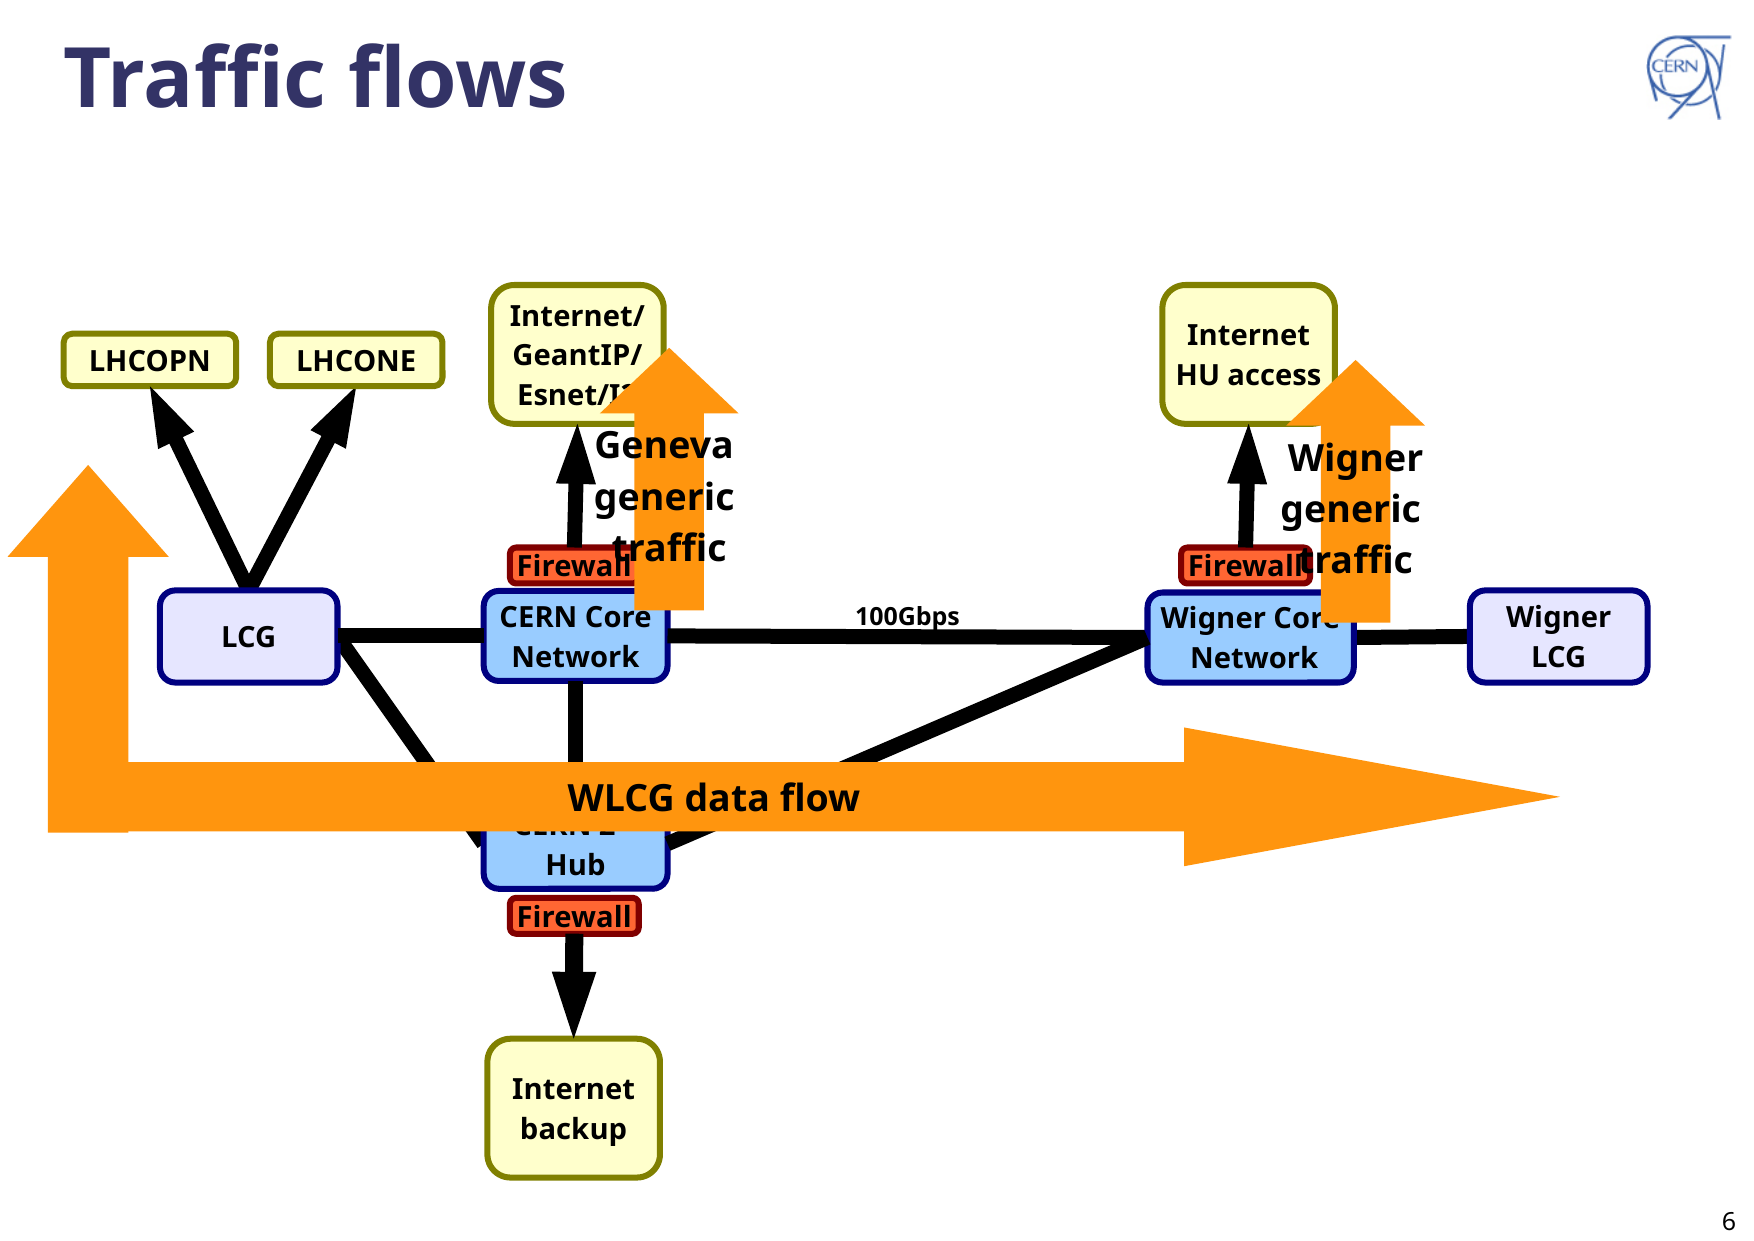

# Traffic flows
Internet/
GeantIP/
Esnet/I2
Internet
HU access
LHCOPN
LHCONE
Geneva
generic
traffic
Wigner
generic
traffic
Firewall
Firewall
LCG
Wigner
LCG
CERN Core
Network
Wigner Core
 Network
WLCG data flow
CERN 2nd
Hub
Firewall
Internet
backup
6